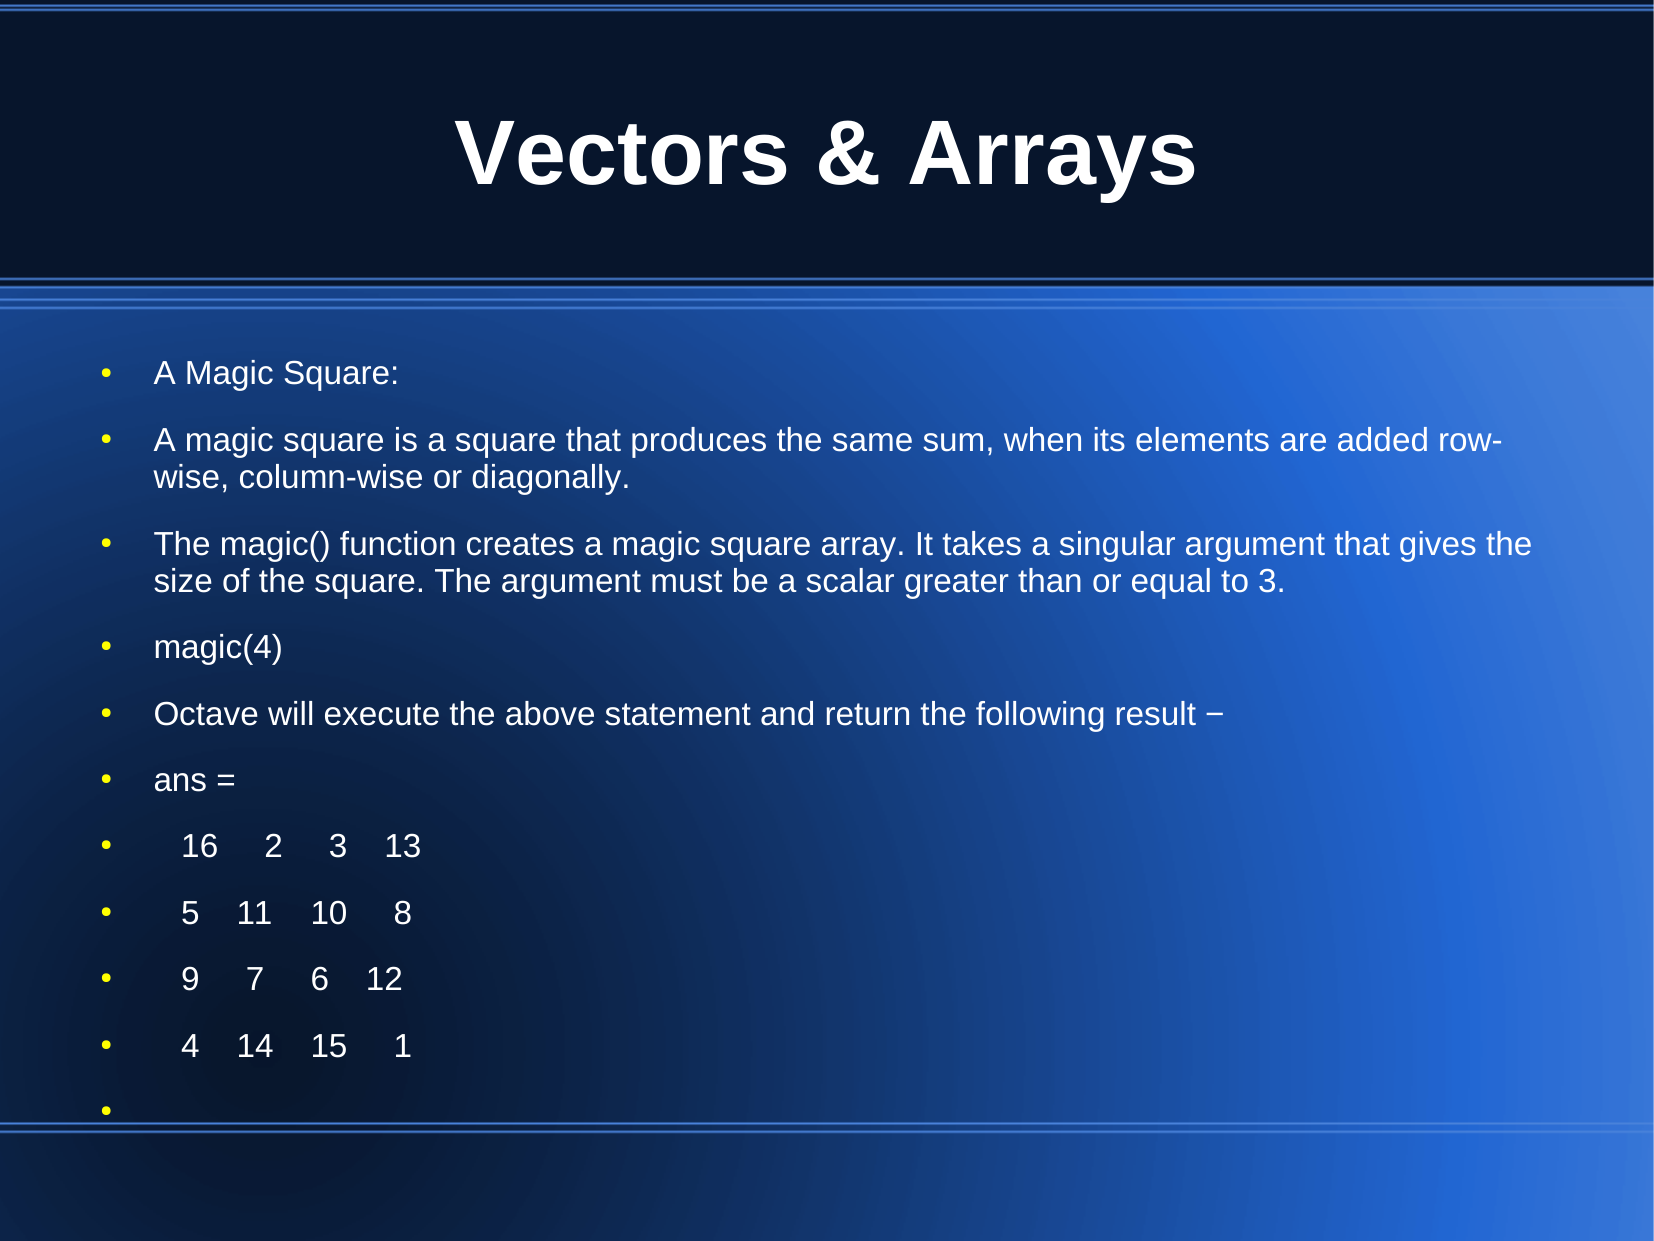

# Vectors & Arrays
A Magic Square:
A magic square is a square that produces the same sum, when its elements are added row-wise, column-wise or diagonally.
The magic() function creates a magic square array. It takes a singular argument that gives the size of the square. The argument must be a scalar greater than or equal to 3.
magic(4)
Octave will execute the above statement and return the following result −
ans =
 16 2 3 13
 5 11 10 8
 9 7 6 12
 4 14 15 1